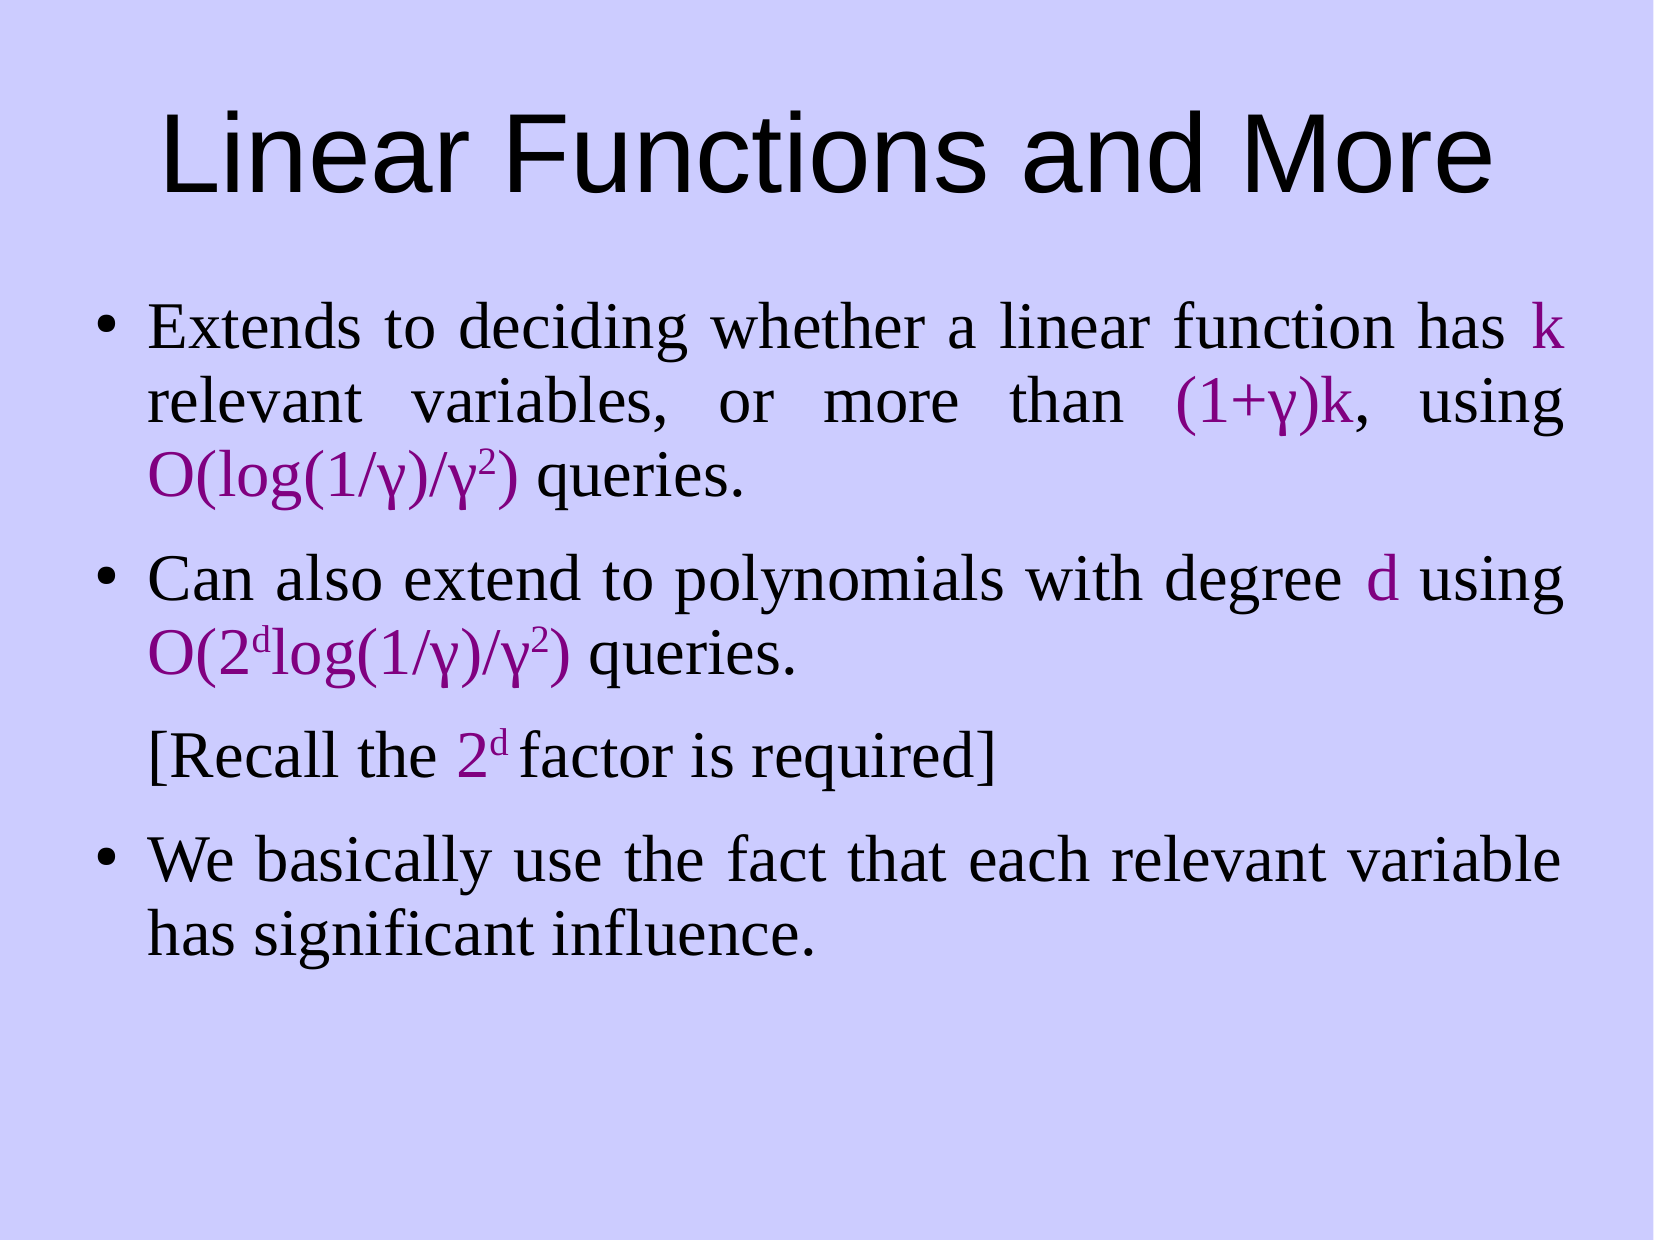

# Linear Functions and More
Extends to deciding whether a linear function has k relevant variables, or more than (1+γ)k, using O(log(1/γ)/γ2) queries.
Can also extend to polynomials with degree d using O(2dlog(1/γ)/γ2) queries.
[Recall the 2d factor is required]
We basically use the fact that each relevant variable has significant influence.